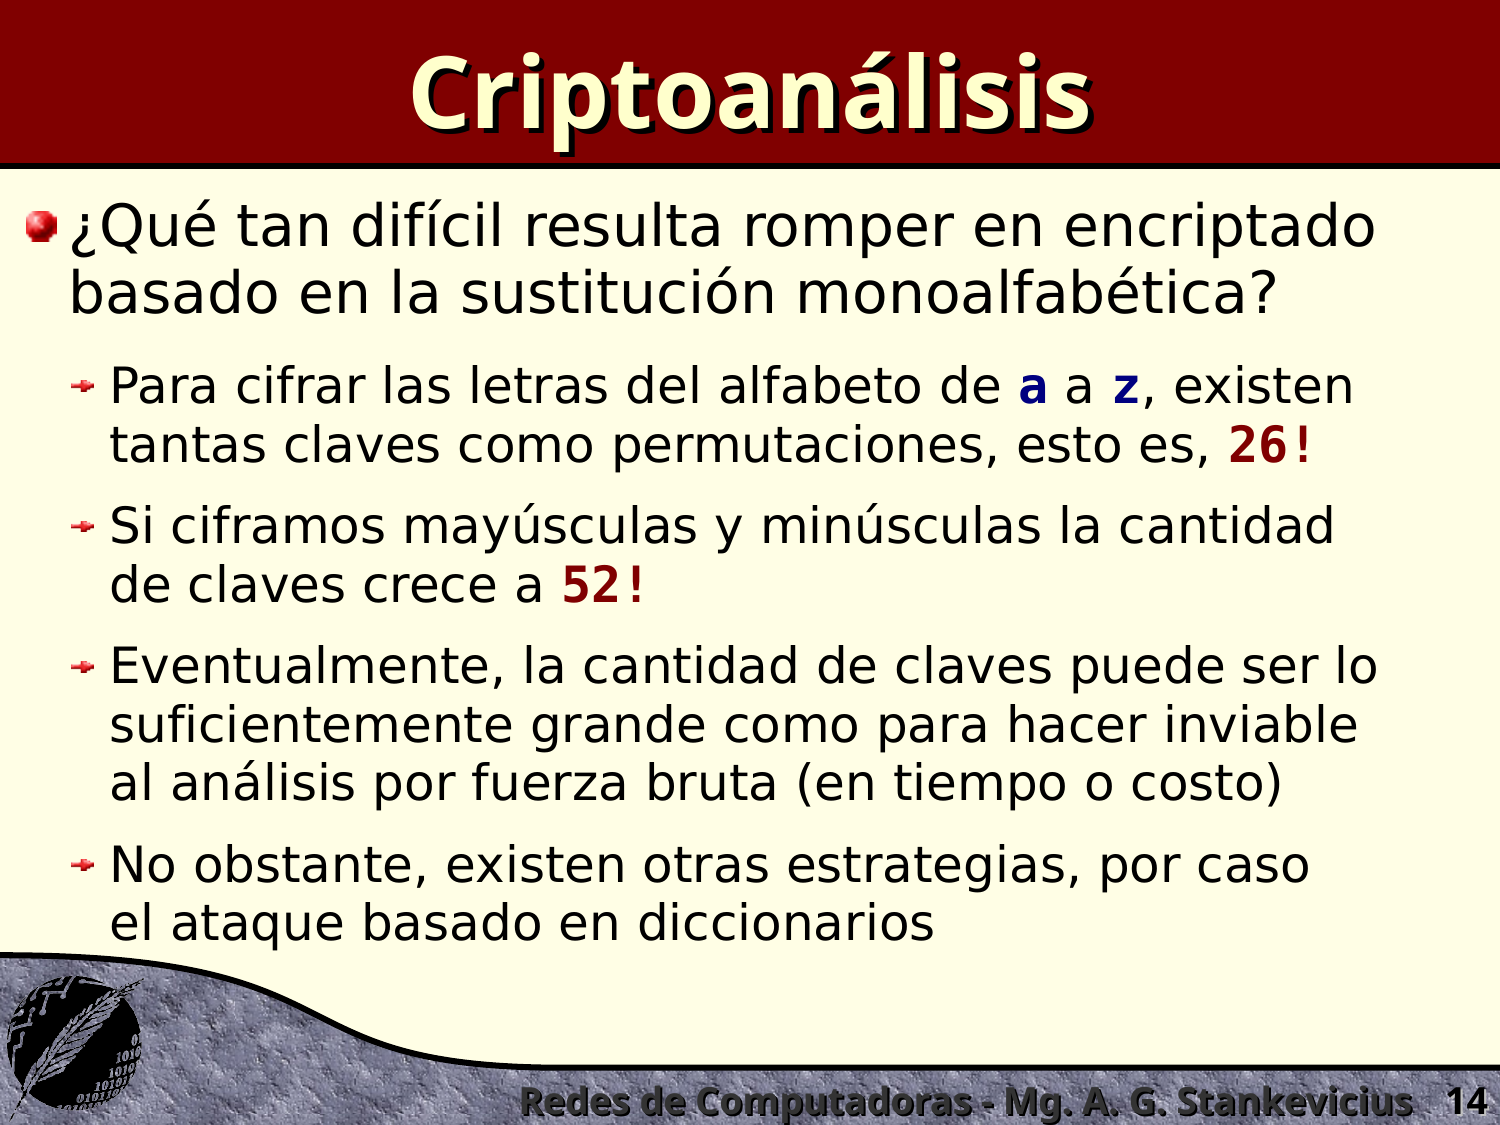

# Criptoanálisis
¿Qué tan difícil resulta romper en encriptado basado en la sustitución monoalfabética?
Para cifrar las letras del alfabeto de a a z, existen tantas claves como permutaciones, esto es, 26!
Si ciframos mayúsculas y minúsculas la cantidad
de claves crece a 52!
Eventualmente, la cantidad de claves puede ser lo suficientemente grande como para hacer inviable
al análisis por fuerza bruta (en tiempo o costo)
No obstante, existen otras estrategias, por caso
el ataque basado en diccionarios
14